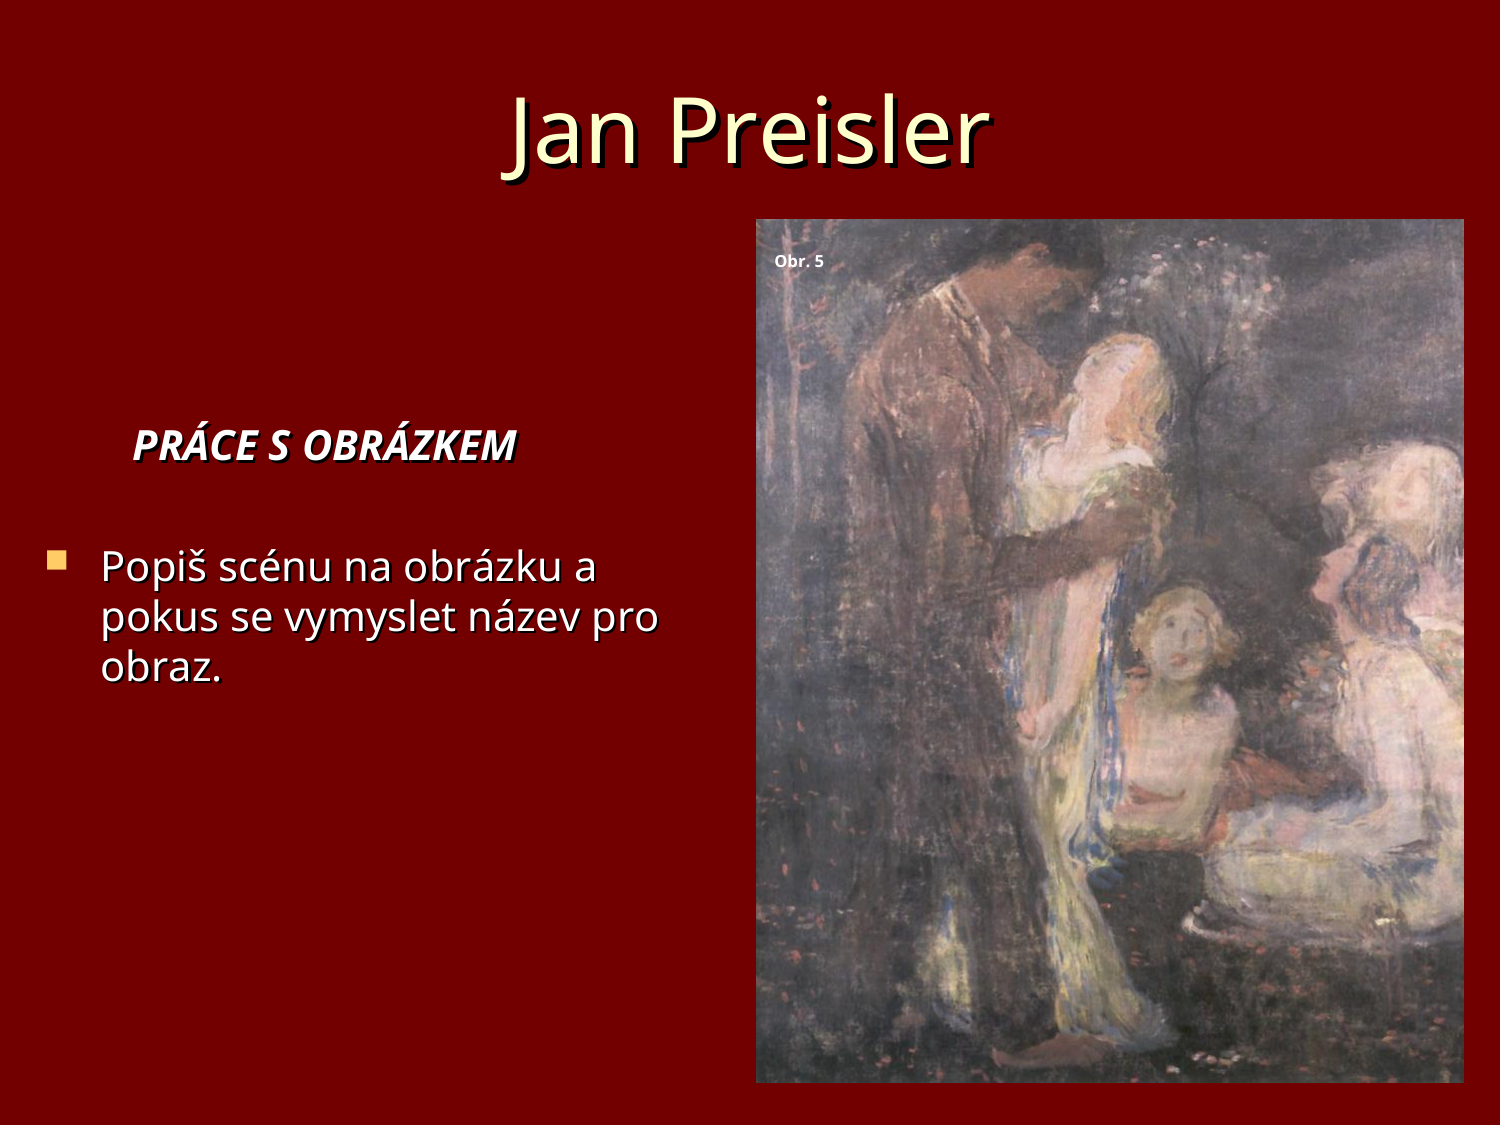

# Jan Preisler
Obr. 5
	 PRÁCE S OBRÁZKEM
Popiš scénu na obrázku a pokus se vymyslet název pro obraz.